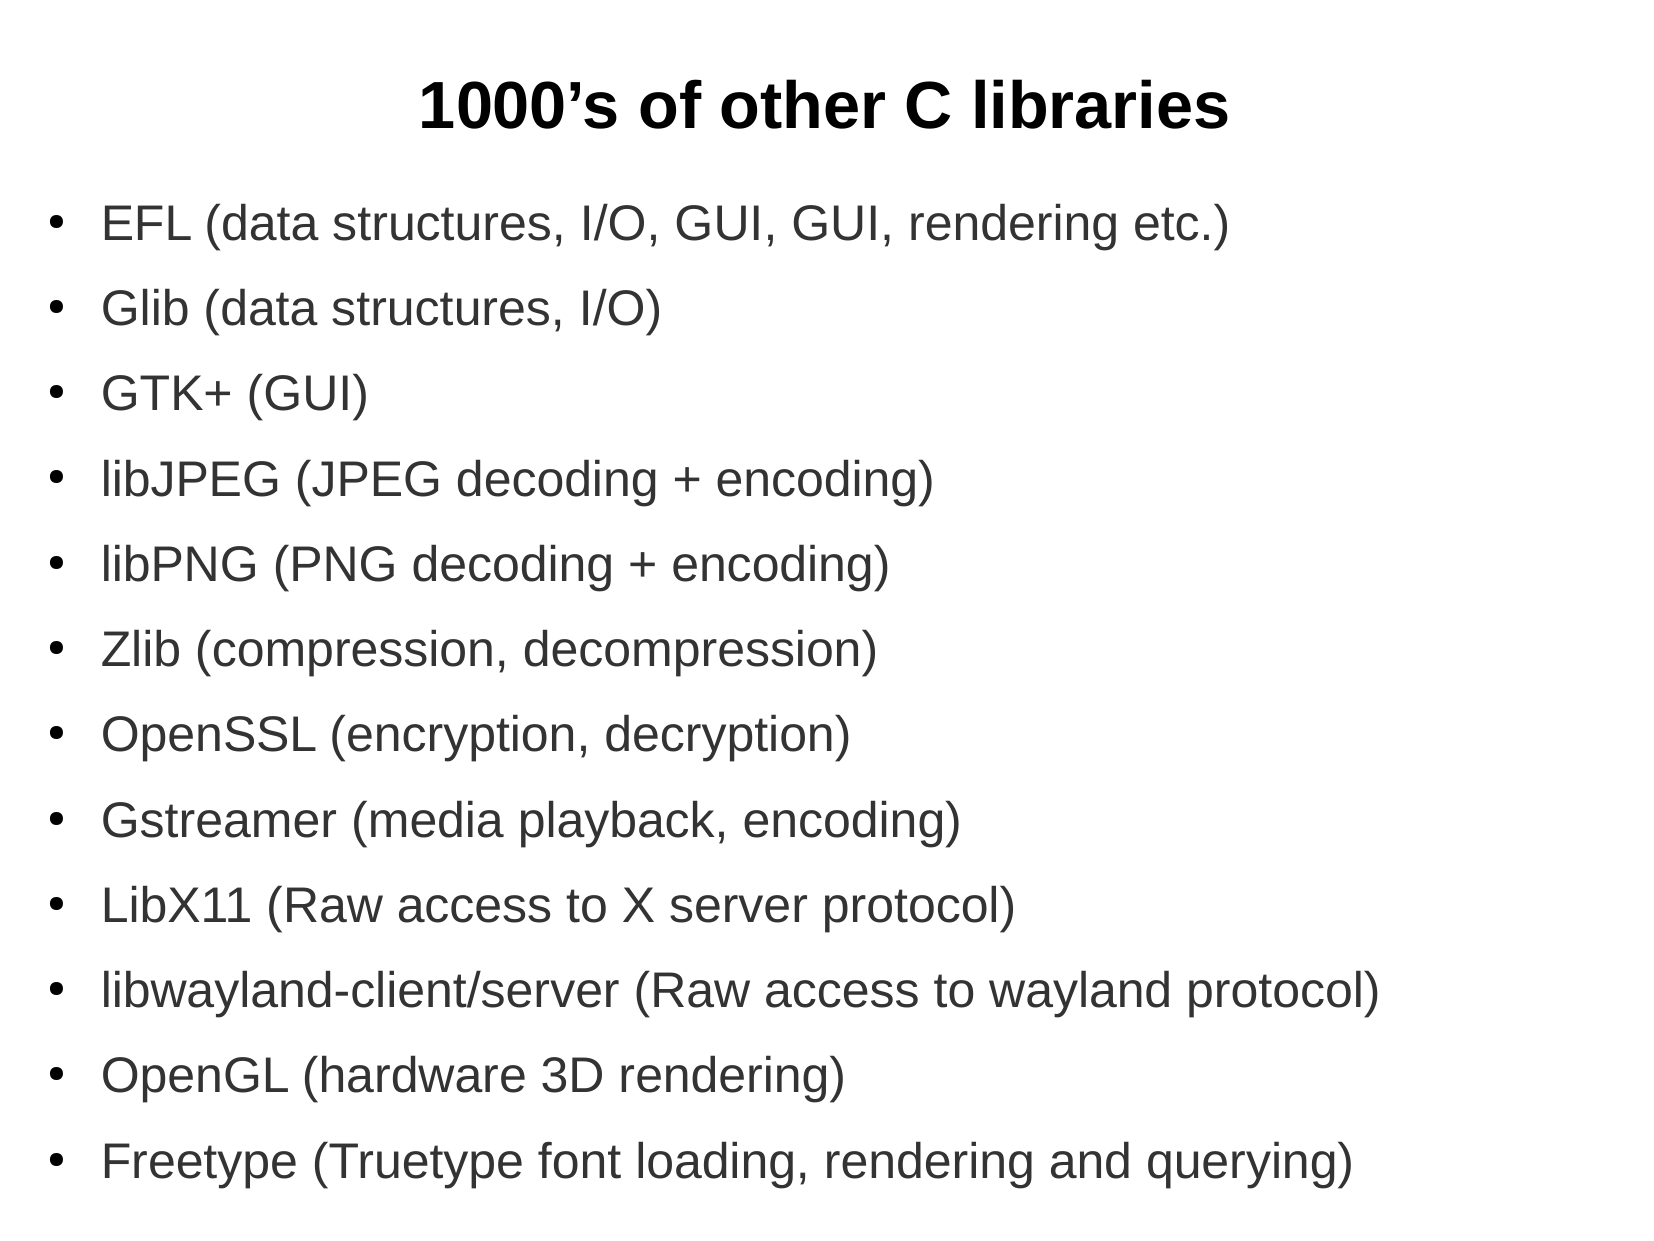

# 1000’s of other C libraries
EFL (data structures, I/O, GUI, GUI, rendering etc.)
Glib (data structures, I/O)
GTK+ (GUI)
libJPEG (JPEG decoding + encoding)
libPNG (PNG decoding + encoding)
Zlib (compression, decompression)
OpenSSL (encryption, decryption)
Gstreamer (media playback, encoding)
LibX11 (Raw access to X server protocol)
libwayland-client/server (Raw access to wayland protocol)
OpenGL (hardware 3D rendering)
Freetype (Truetype font loading, rendering and querying)